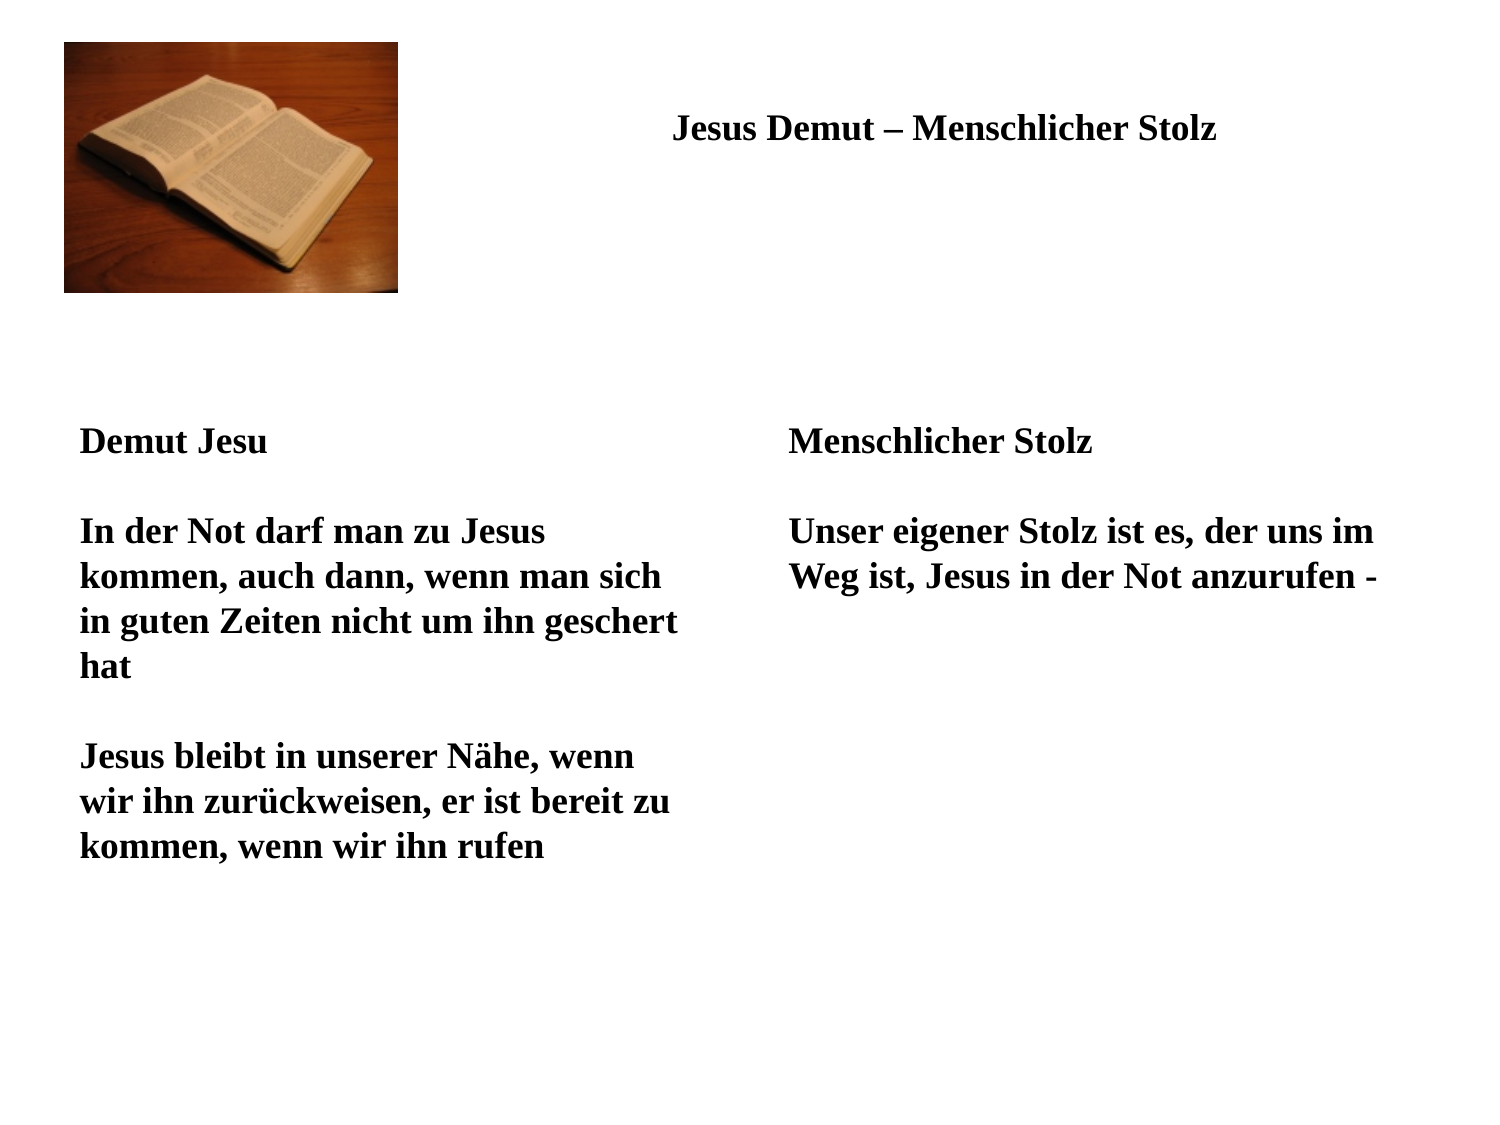

Jesus Demut – Menschlicher Stolz
Demut Jesu
In der Not darf man zu Jesus kommen, auch dann, wenn man sich in guten Zeiten nicht um ihn geschert hat
Jesus bleibt in unserer Nähe, wenn wir ihn zurückweisen, er ist bereit zu kommen, wenn wir ihn rufen
Menschlicher Stolz
Unser eigener Stolz ist es, der uns im Weg ist, Jesus in der Not anzurufen -